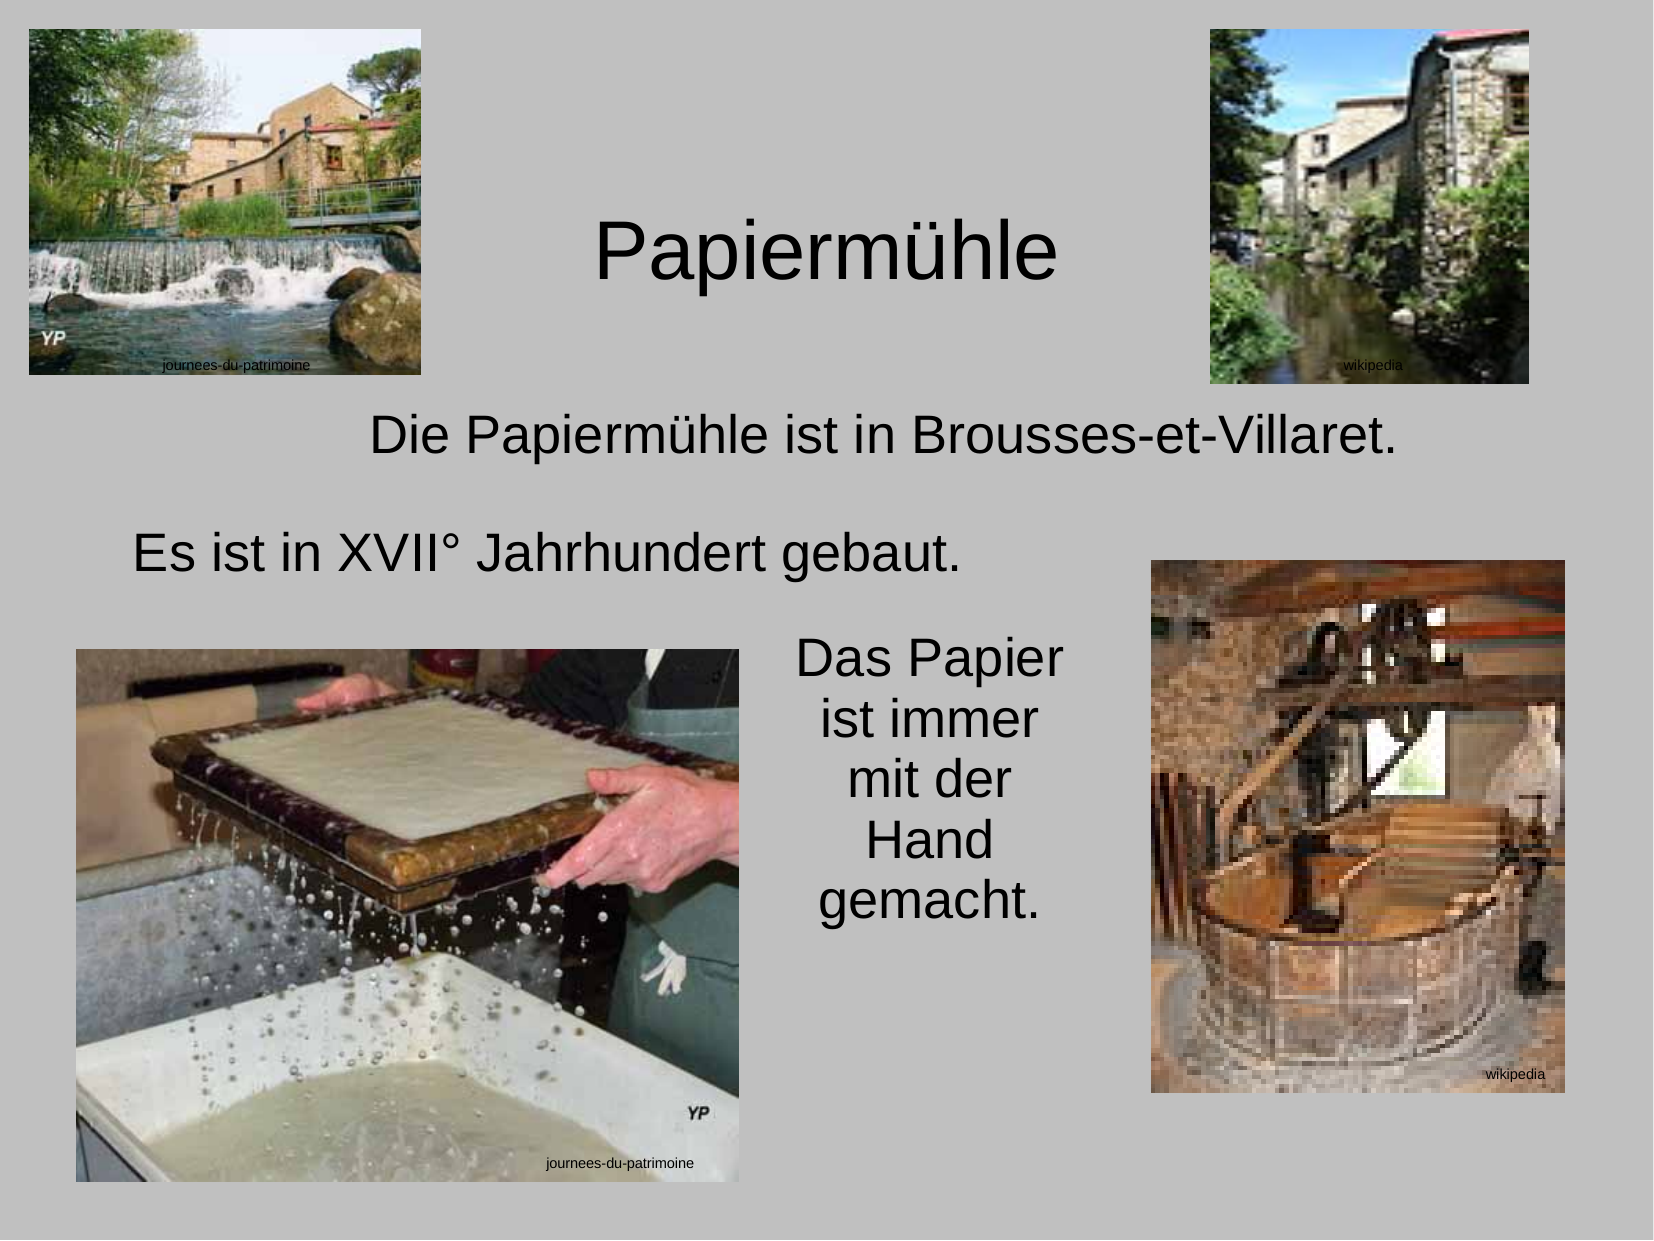

# Papiermühle
journees-du-patrimoine
wikipedia
Die Papiermühle ist in Brousses-et-Villaret.
Es ist in XVII° Jahrhundert gebaut.
Das Papier ist immer mit der Hand gemacht.
wikipedia
journees-du-patrimoine